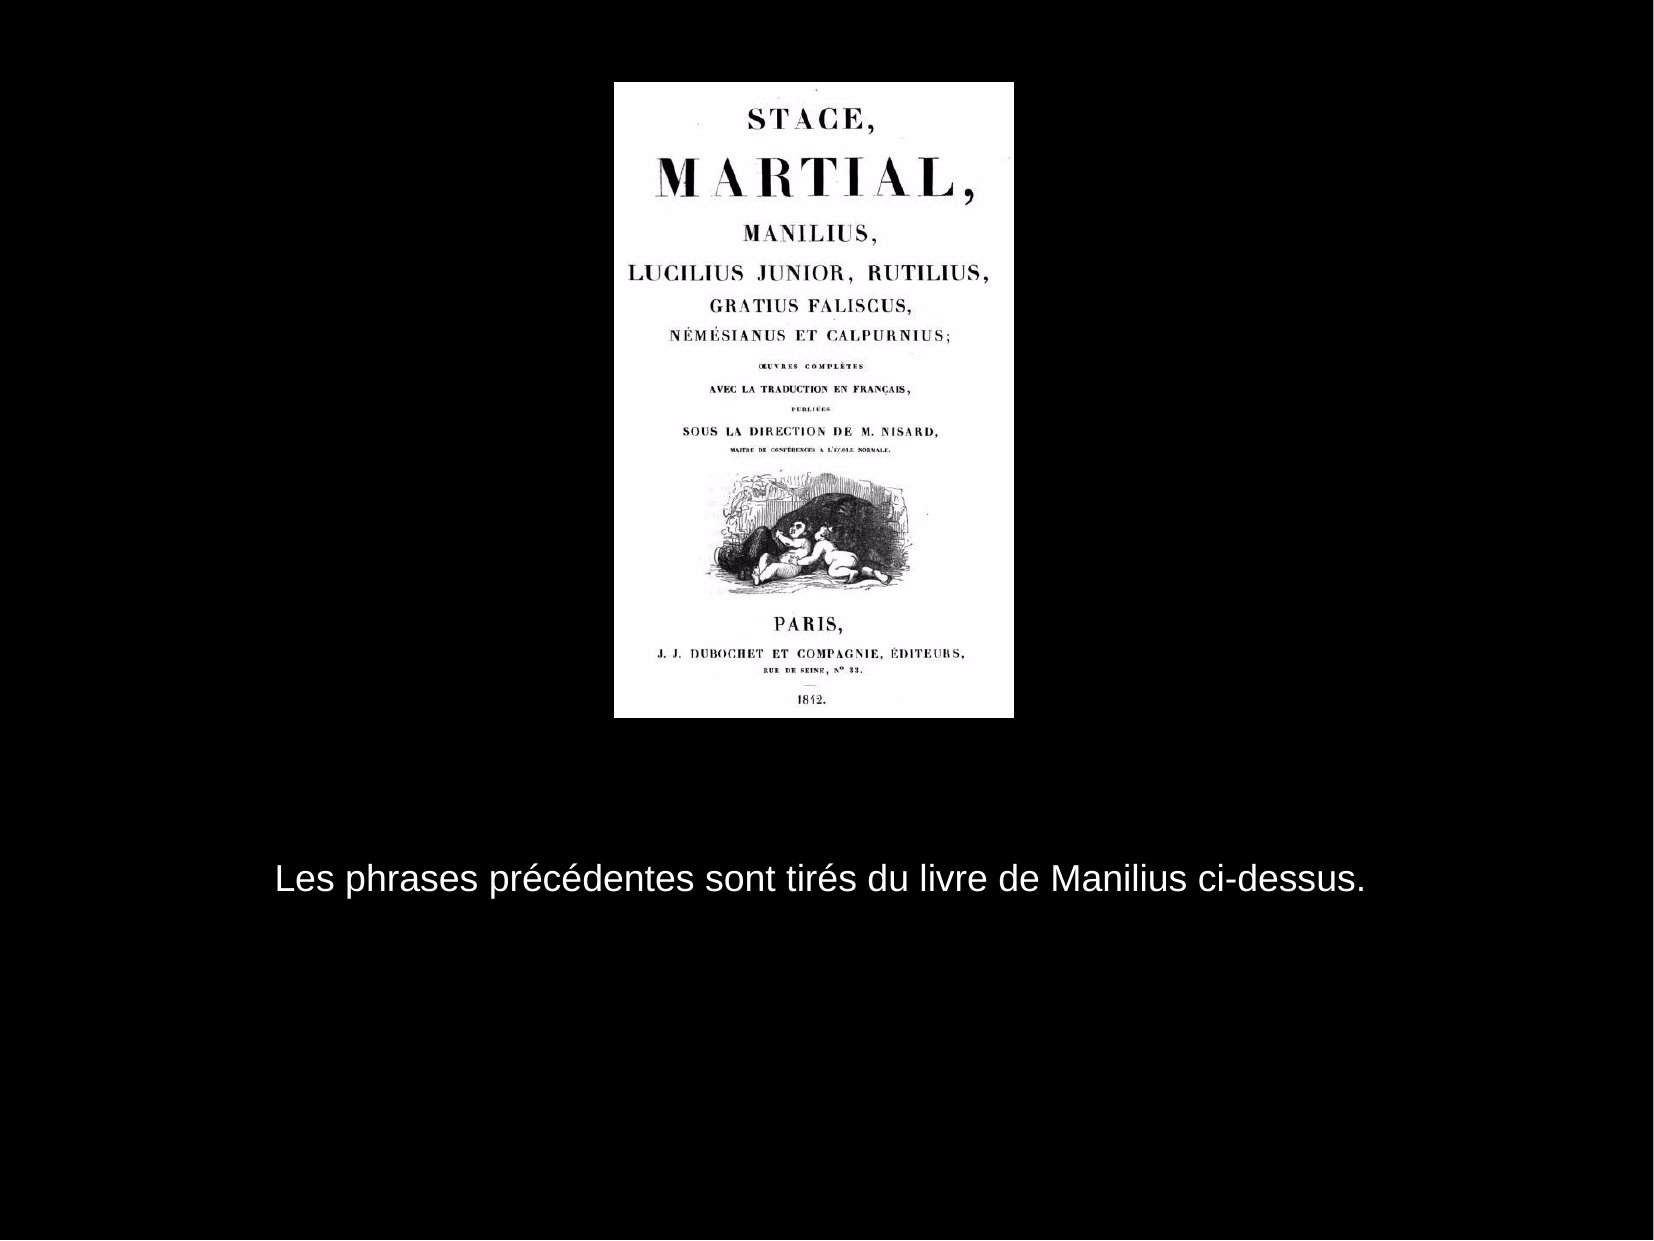

Les phrases précédentes sont tirés du livre de Manilius ci-dessus.